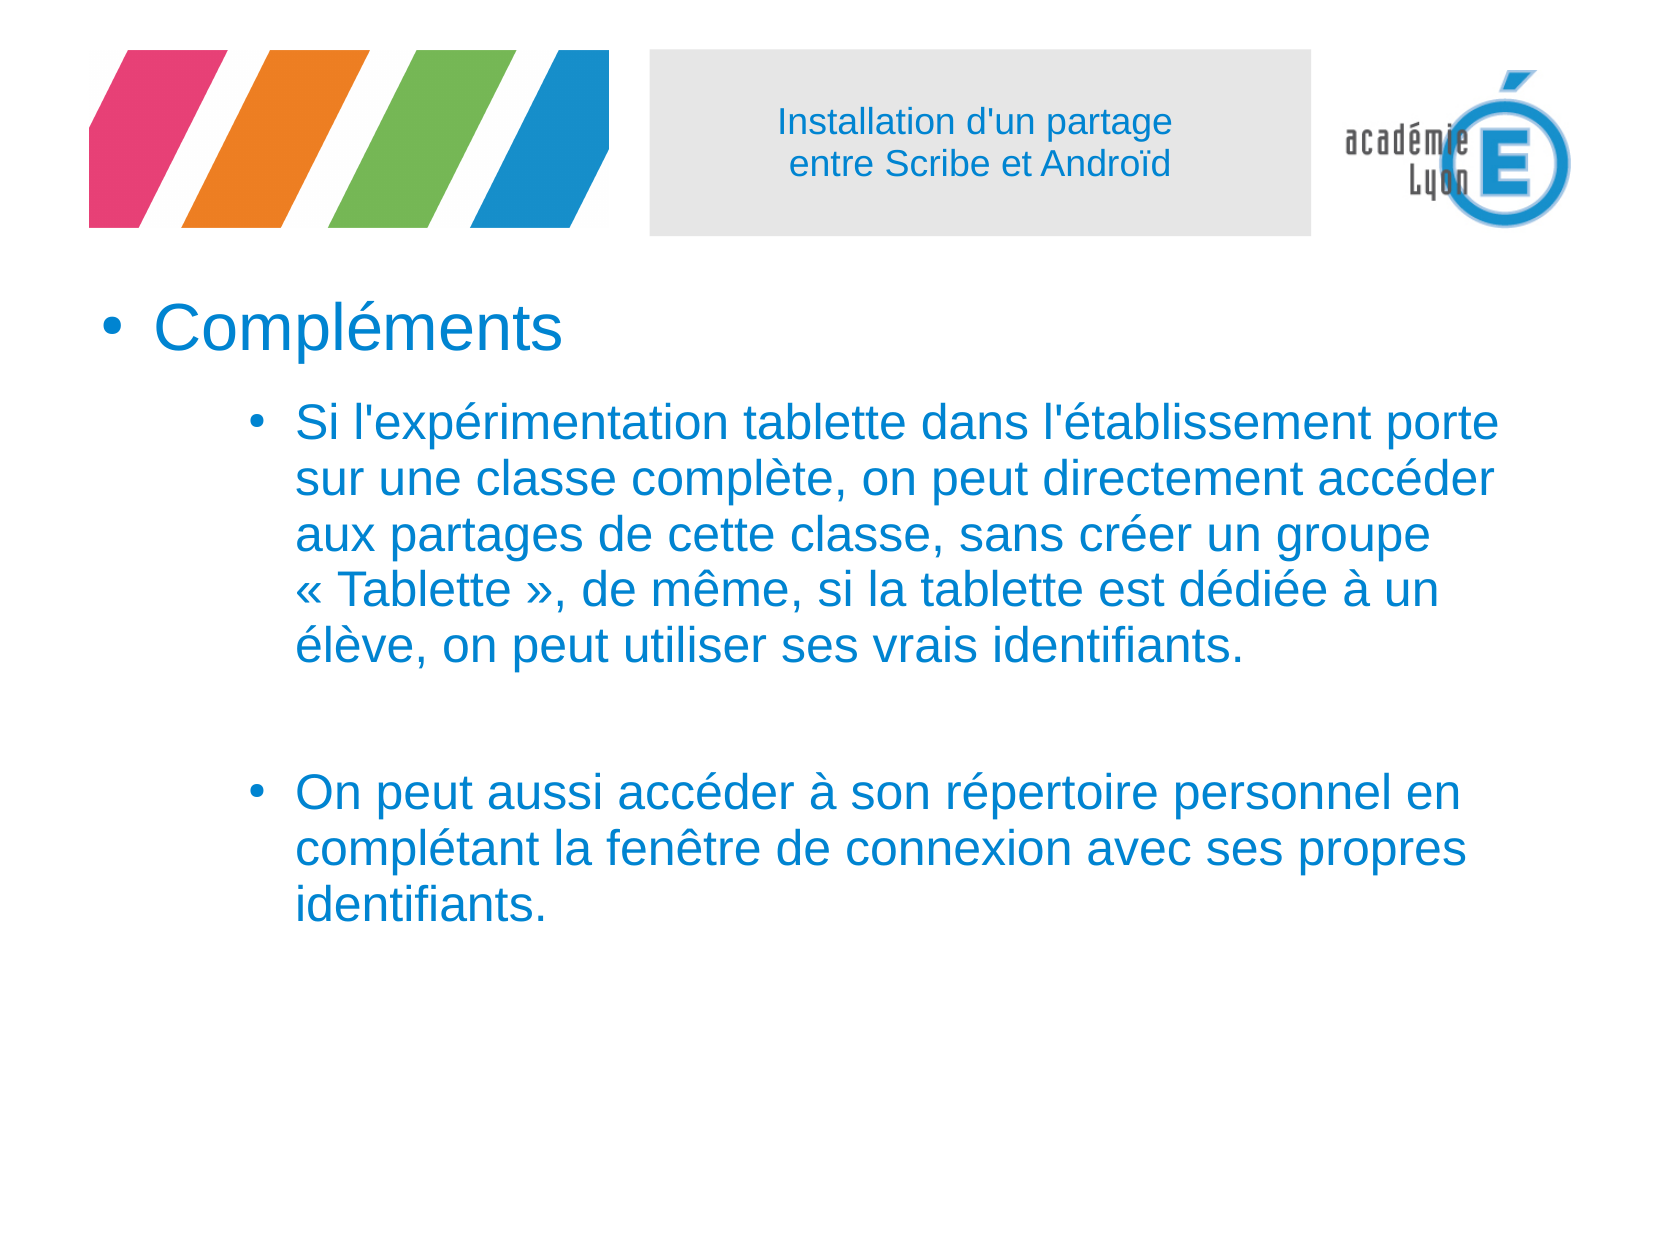

# Installation d'un partage entre Scribe et Androïd
Compléments
Si l'expérimentation tablette dans l'établissement porte sur une classe complète, on peut directement accéder aux partages de cette classe, sans créer un groupe « Tablette », de même, si la tablette est dédiée à un élève, on peut utiliser ses vrais identifiants.
On peut aussi accéder à son répertoire personnel en complétant la fenêtre de connexion avec ses propres identifiants.